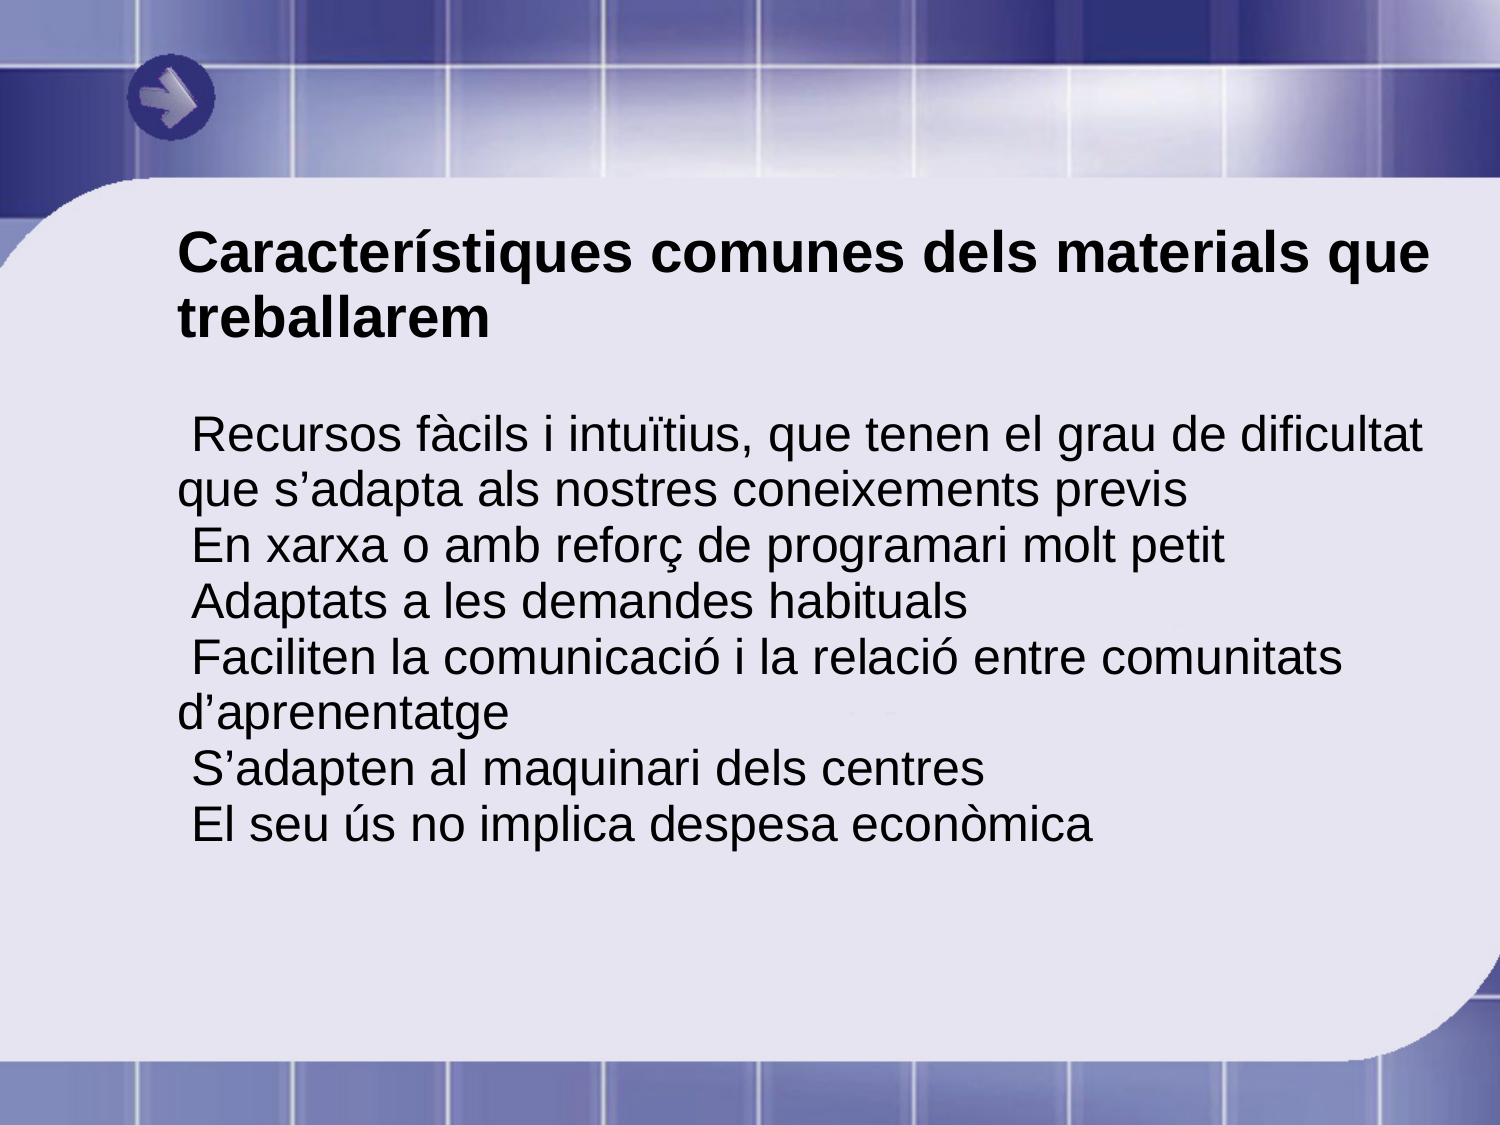

Característiques comunes dels materials que treballarem
 Recursos fàcils i intuïtius, que tenen el grau de dificultat que s’adapta als nostres coneixements previs
 En xarxa o amb reforç de programari molt petit
 Adaptats a les demandes habituals
 Faciliten la comunicació i la relació entre comunitats d’aprenentatge
 S’adapten al maquinari dels centres
 El seu ús no implica despesa econòmica